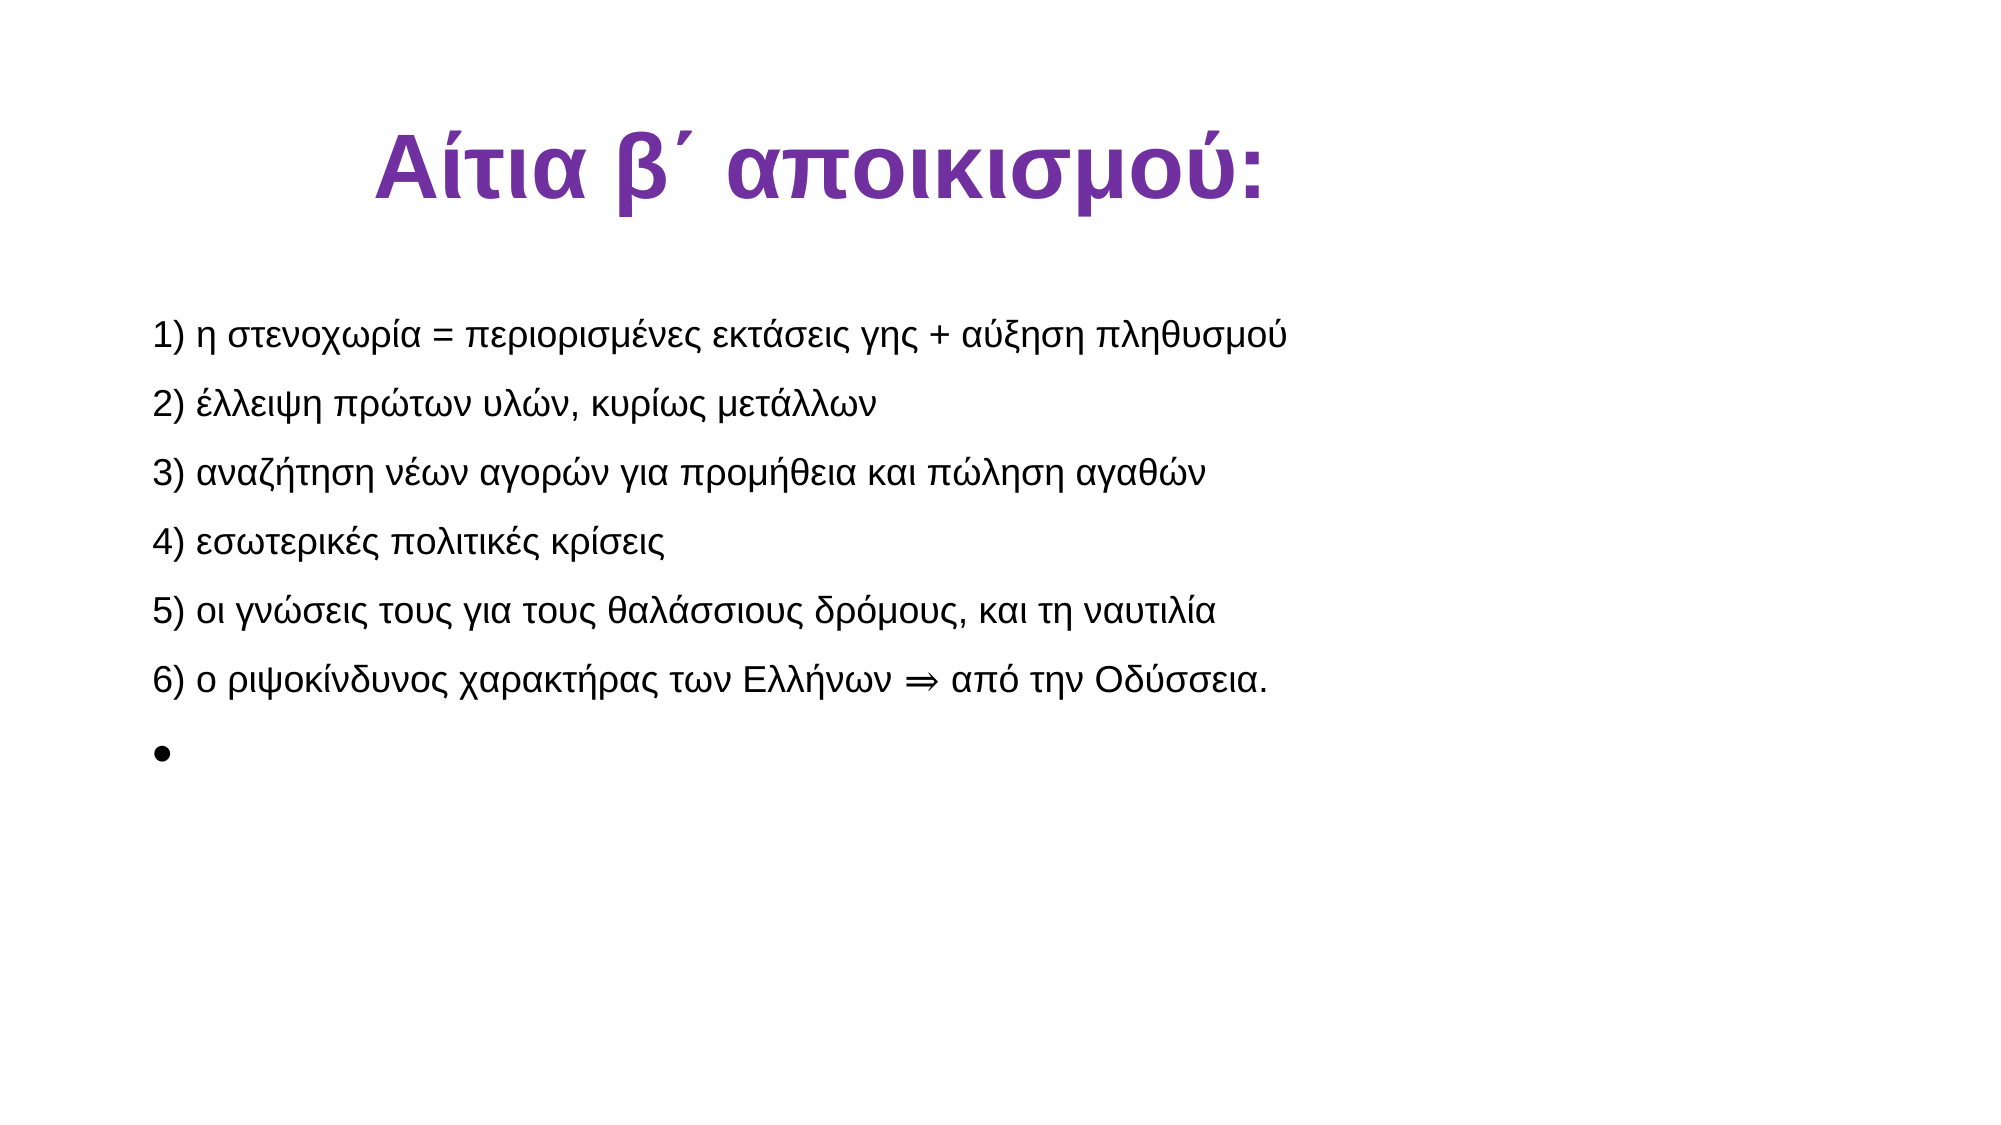

# Αίτια β΄ αποικισμού:
1) η στενοχωρία = περιορισμένες εκτάσεις γης + αύξηση πληθυσμού
2) έλλειψη πρώτων υλών, κυρίως μετάλλων
3) αναζήτηση νέων αγορών για προμήθεια και πώληση αγαθών
4) εσωτερικές πολιτικές κρίσεις
5) οι γνώσεις τους για τους θαλάσσιους δρόμους, και τη ναυτιλία
6) ο ριψοκίνδυνος χαρακτήρας των Ελλήνων ⇒ από την Οδύσσεια.